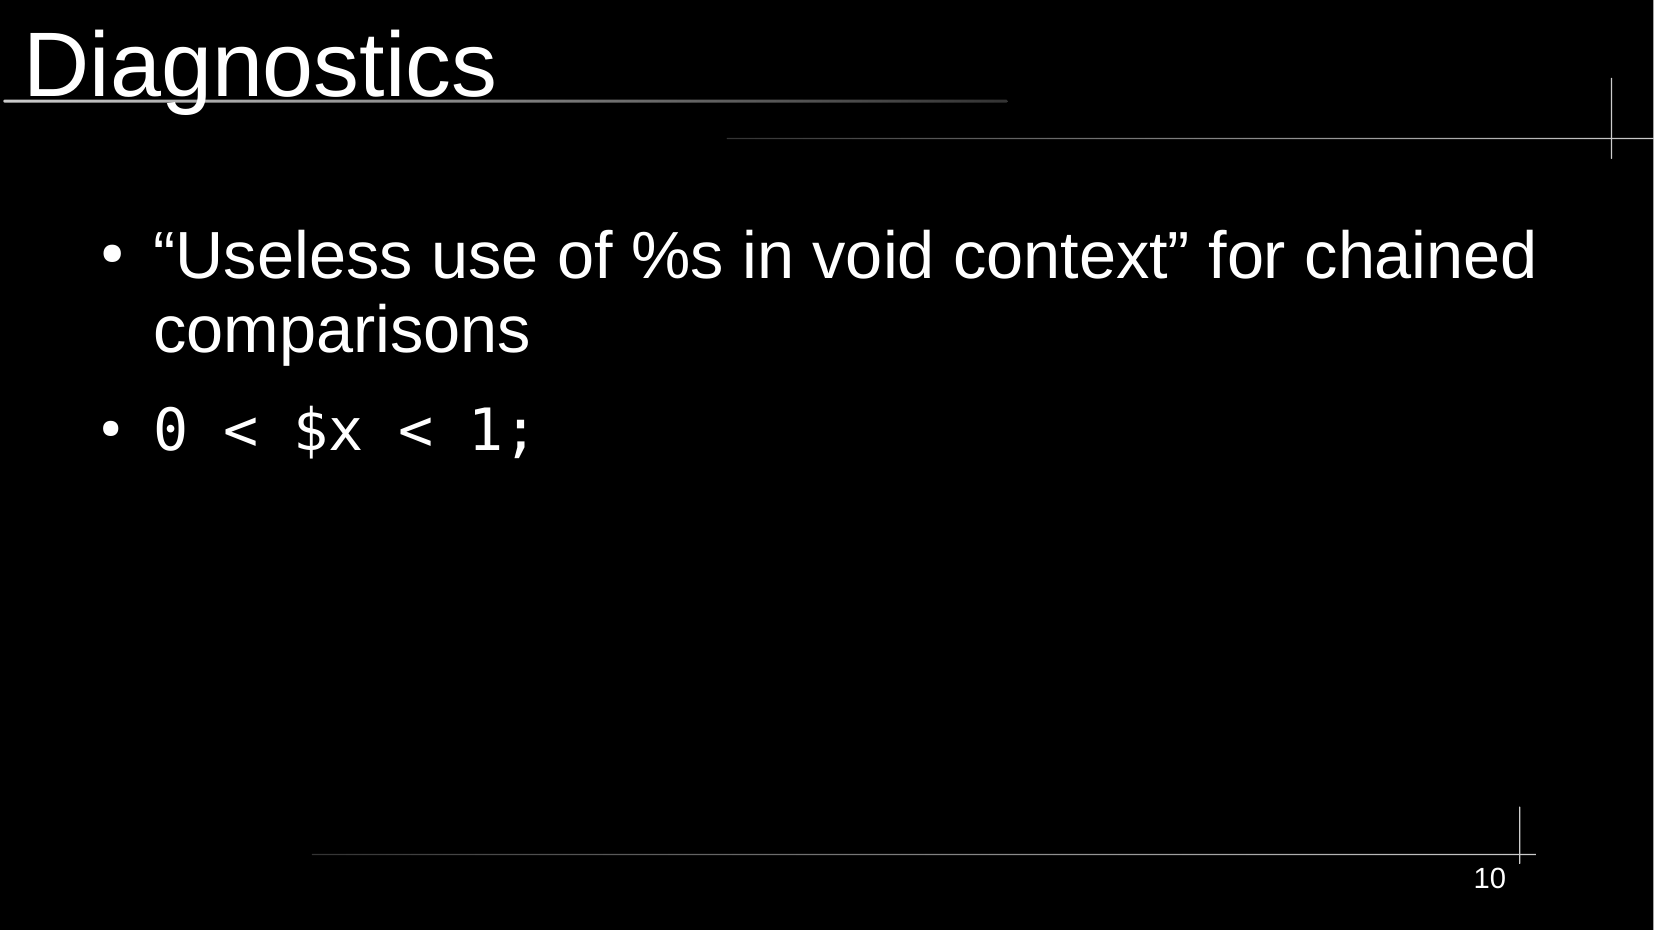

# Diagnostics
“Useless use of %s in void context” for chained comparisons
0 < $x < 1;
10